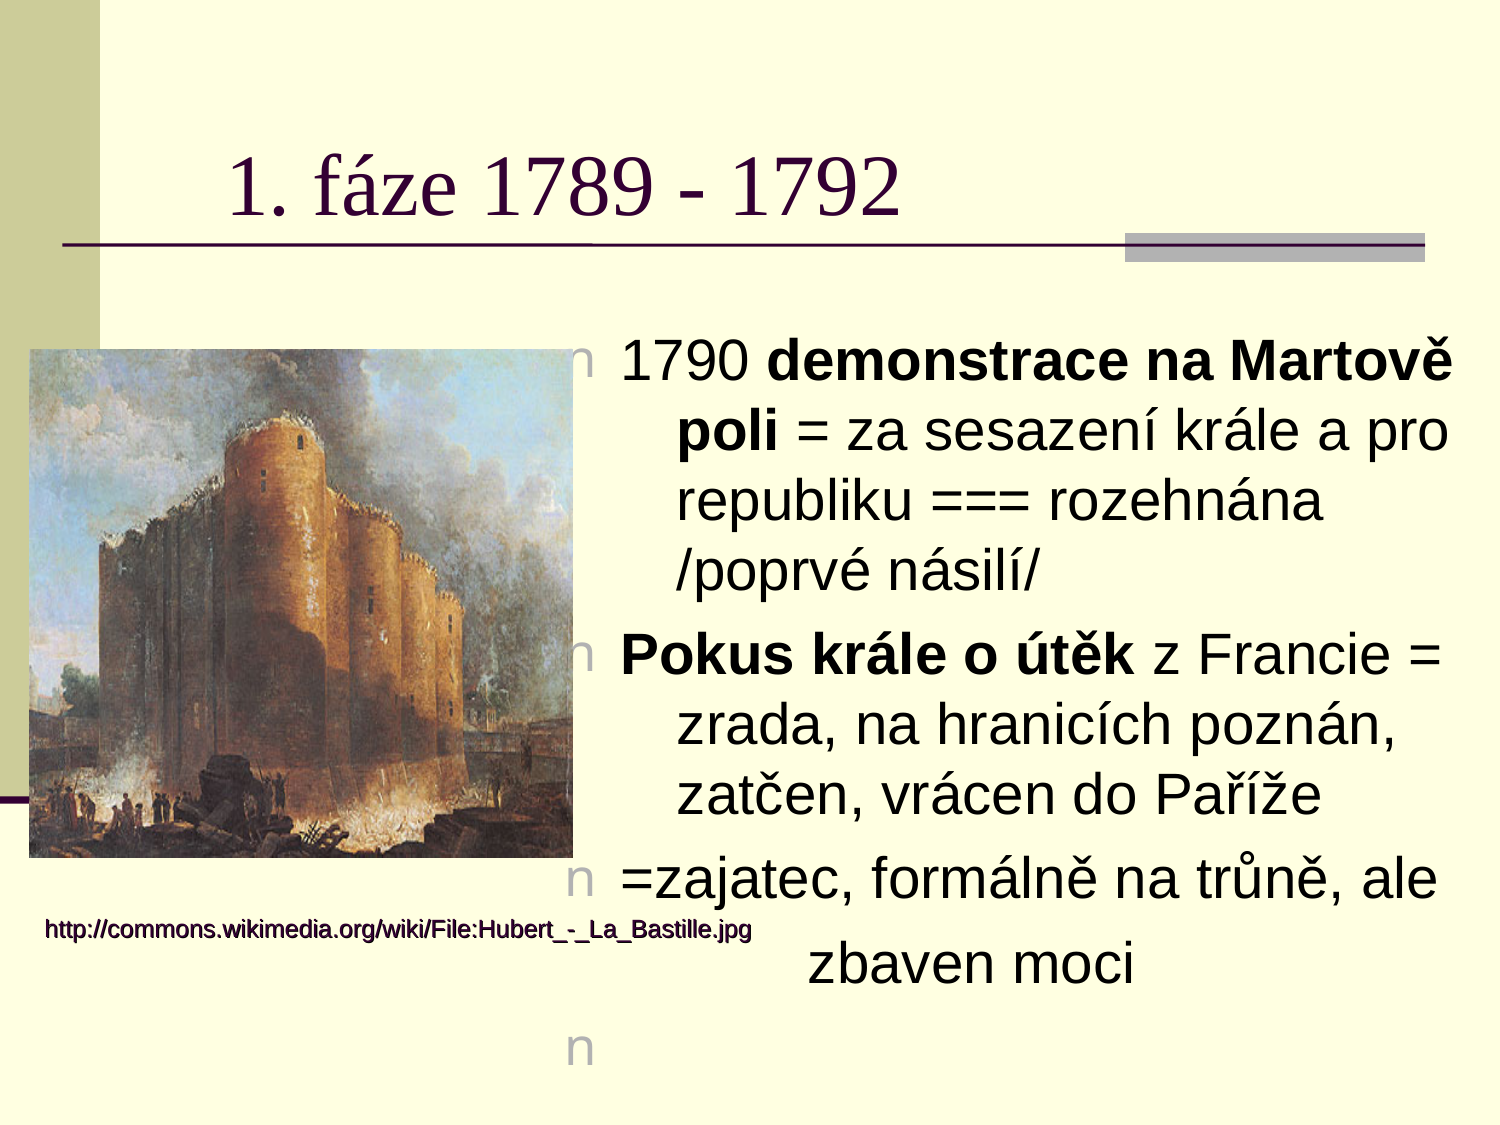

# 1. fáze 1789 - 1792
1790 demonstrace na Martově poli = za sesazení krále a pro republiku === rozehnána /poprvé násilí/
Pokus krále o útěk z Francie = zrada, na hranicích poznán, zatčen, vrácen do Paříže
=zajatec, formálně na trůně, ale
 zbaven moci
http://commons.wikimedia.org/wiki/File:Hubert_-_La_Bastille.jpg